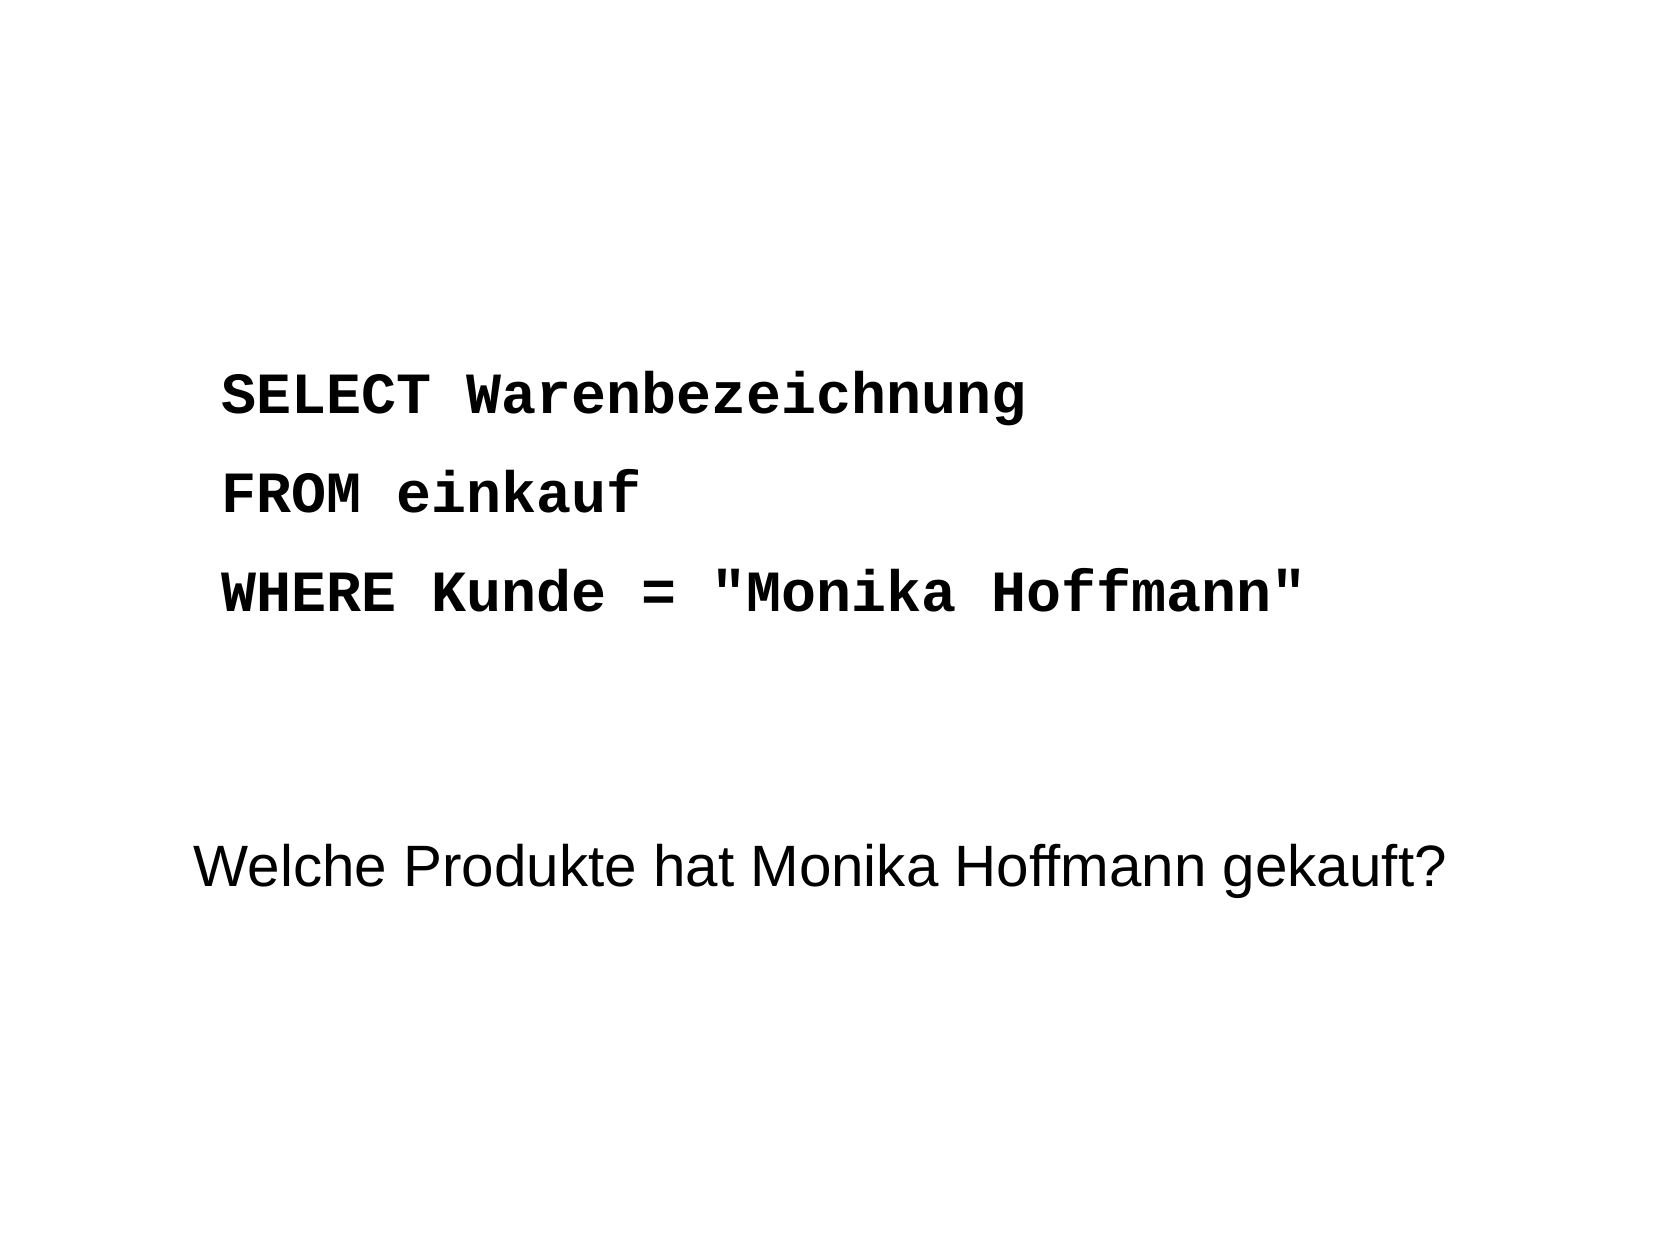

SELECT Warenbezeichnung
FROM einkauf
WHERE Kunde = "Monika Hoffmann"
# Welche Produkte hat Monika Hoffmann gekauft?